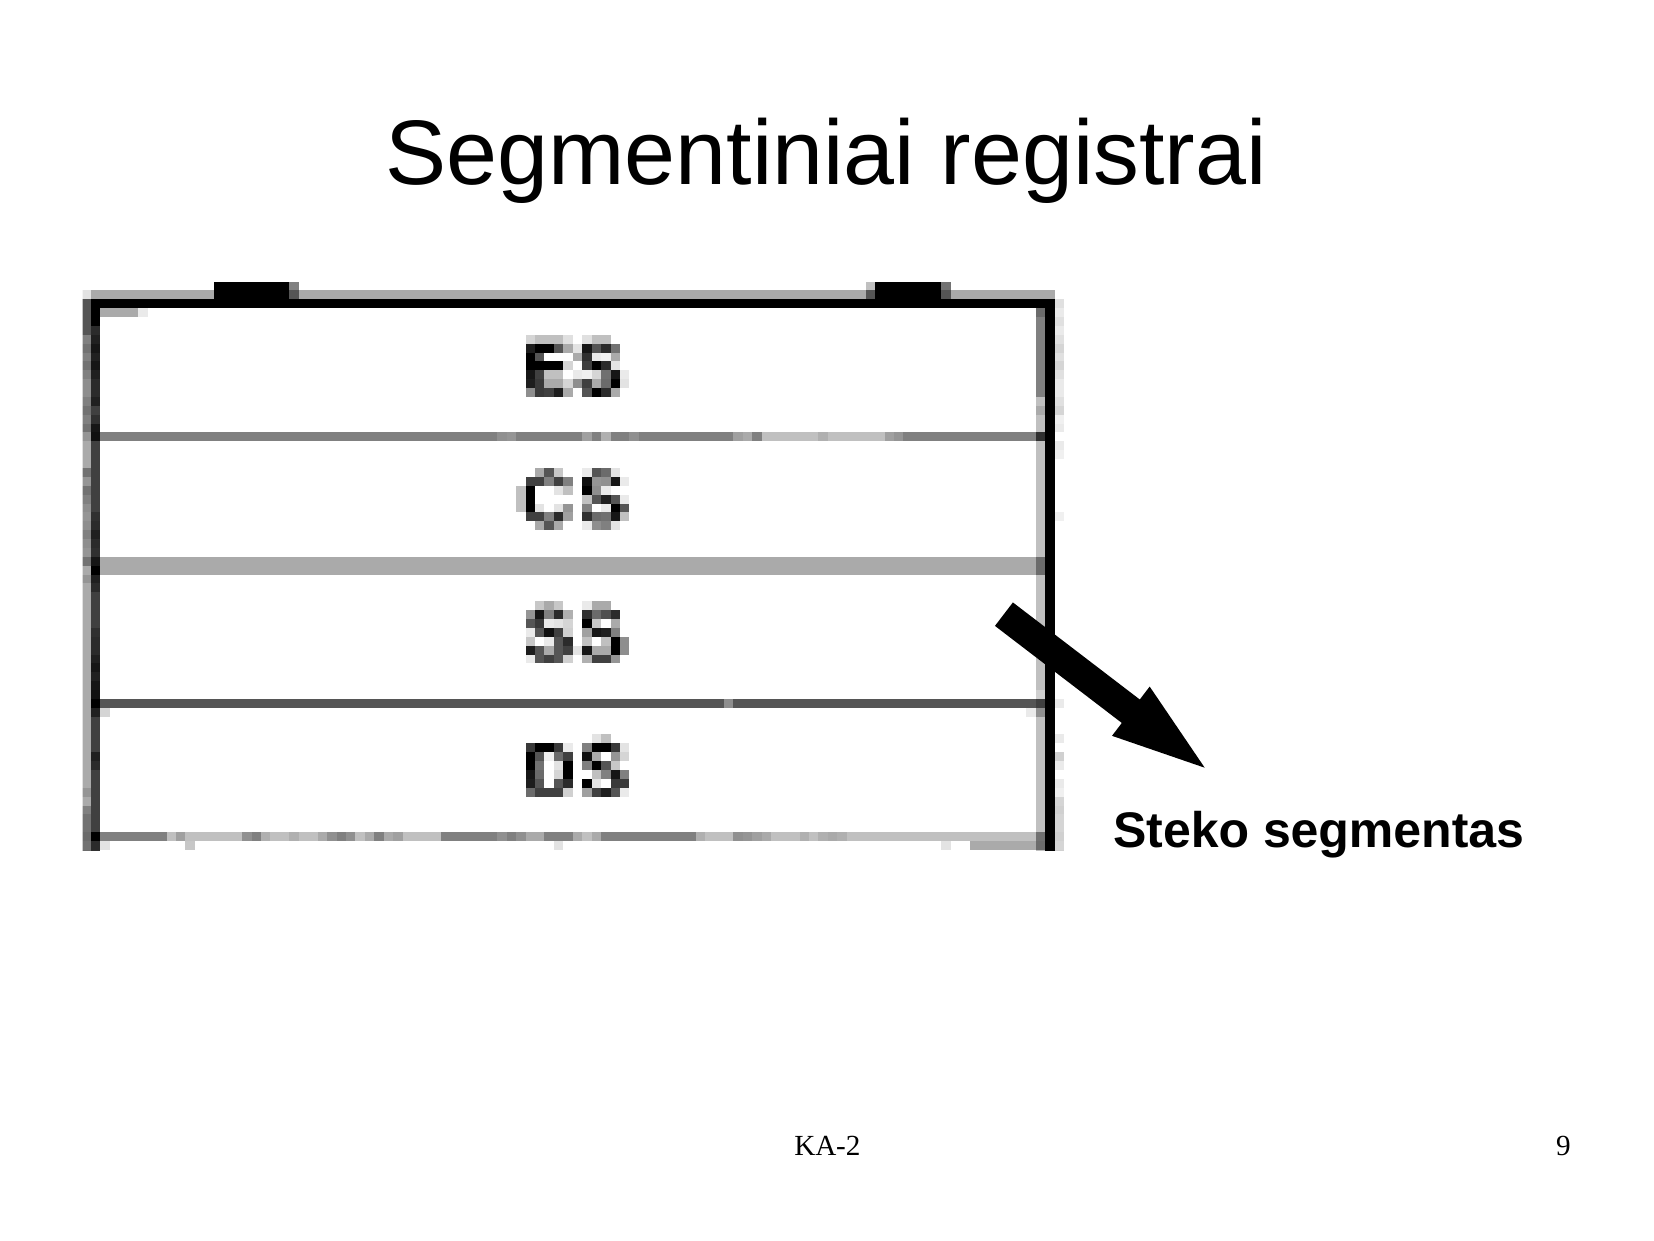

# Segmentiniai registrai
Steko segmentas
KA-2
9